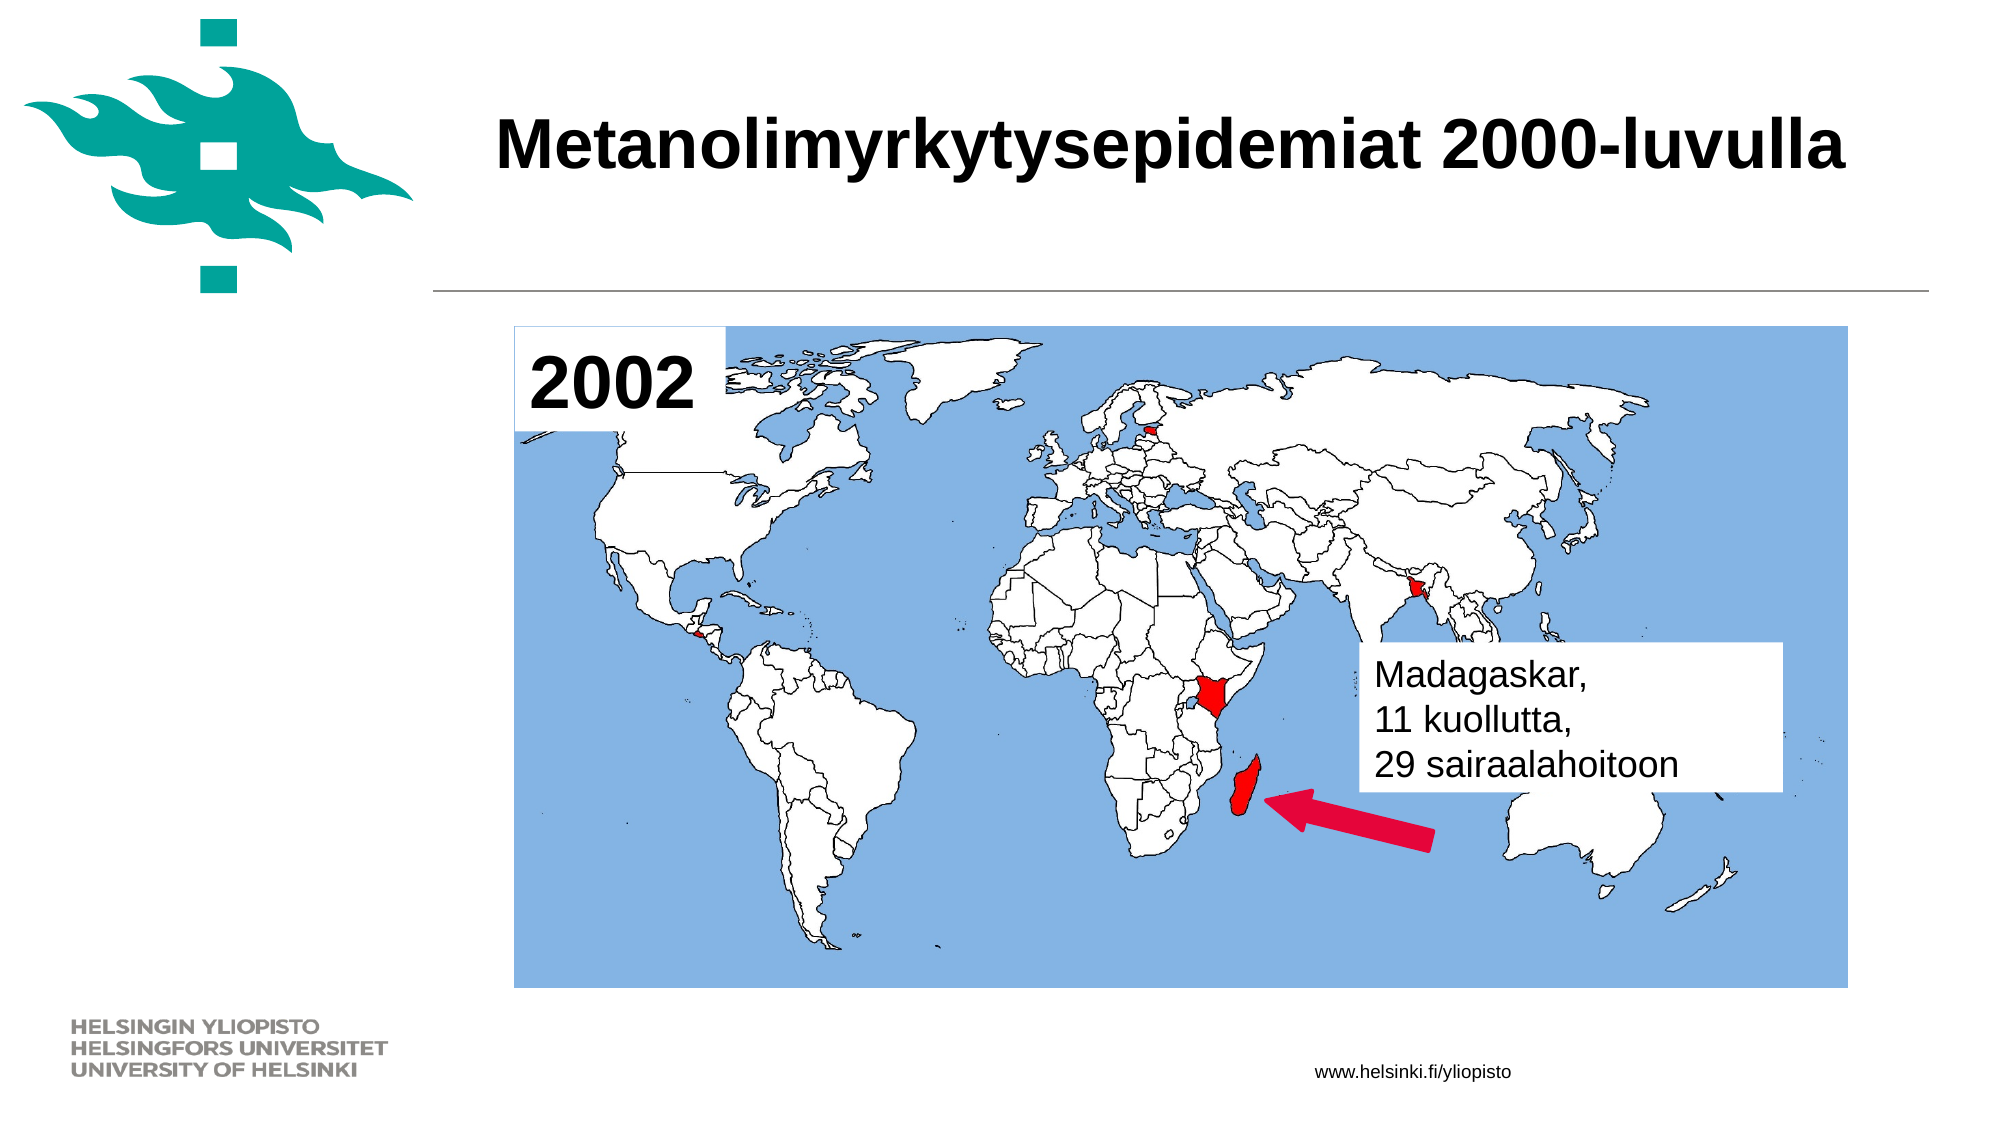

# Metanolimyrkytysepidemiat 2000-luvulla
2002
Madagaskar,
11 kuollutta,
29 sairaalahoitoon